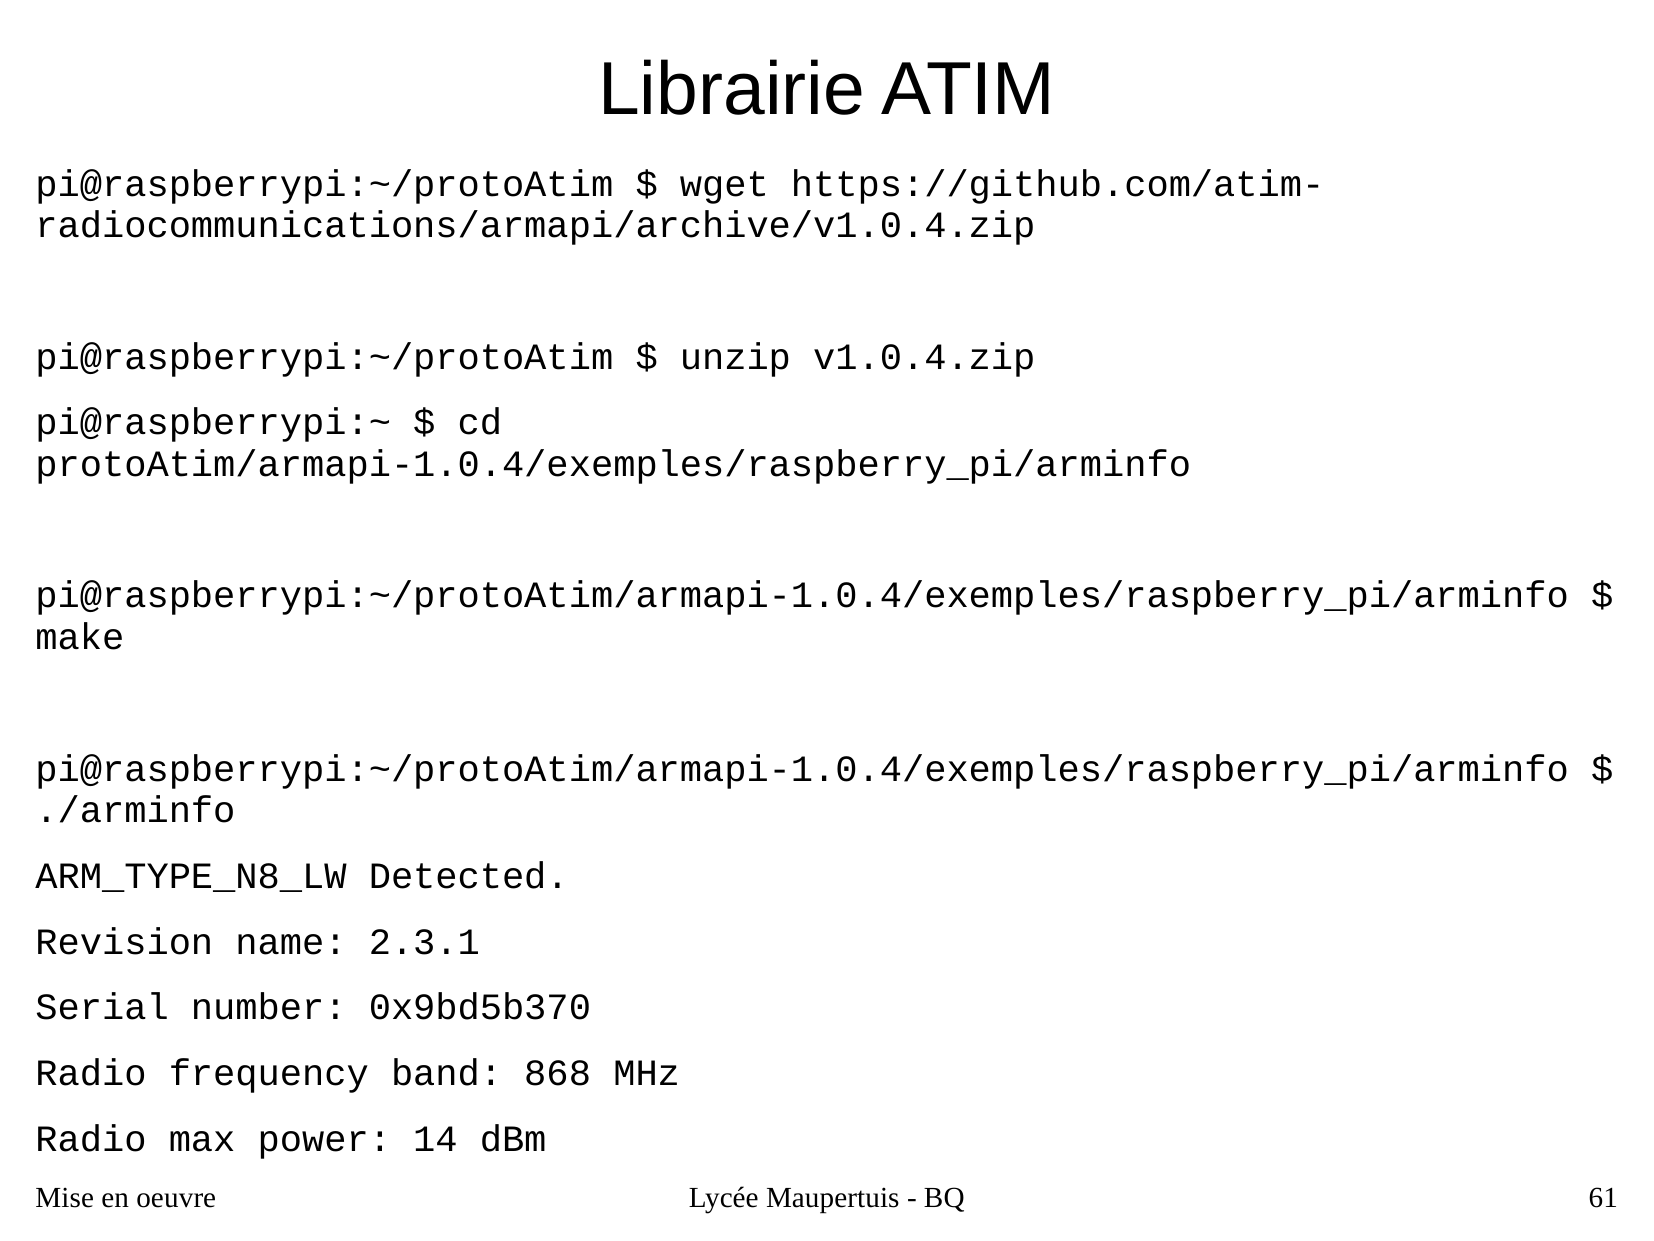

# Librairie ATIM
pi@raspberrypi:~/protoAtim $ wget https://github.com/atim-radiocommunications/armapi/archive/v1.0.4.zip
pi@raspberrypi:~/protoAtim $ unzip v1.0.4.zip
pi@raspberrypi:~ $ cd protoAtim/armapi-1.0.4/exemples/raspberry_pi/arminfo
pi@raspberrypi:~/protoAtim/armapi-1.0.4/exemples/raspberry_pi/arminfo $ make
pi@raspberrypi:~/protoAtim/armapi-1.0.4/exemples/raspberry_pi/arminfo $ ./arminfo
ARM_TYPE_N8_LW Detected.
Revision name: 2.3.1
Serial number: 0x9bd5b370
Radio frequency band: 868 MHz
Radio max power: 14 dBm
Mise en oeuvre
Lycée Maupertuis - BQ
61